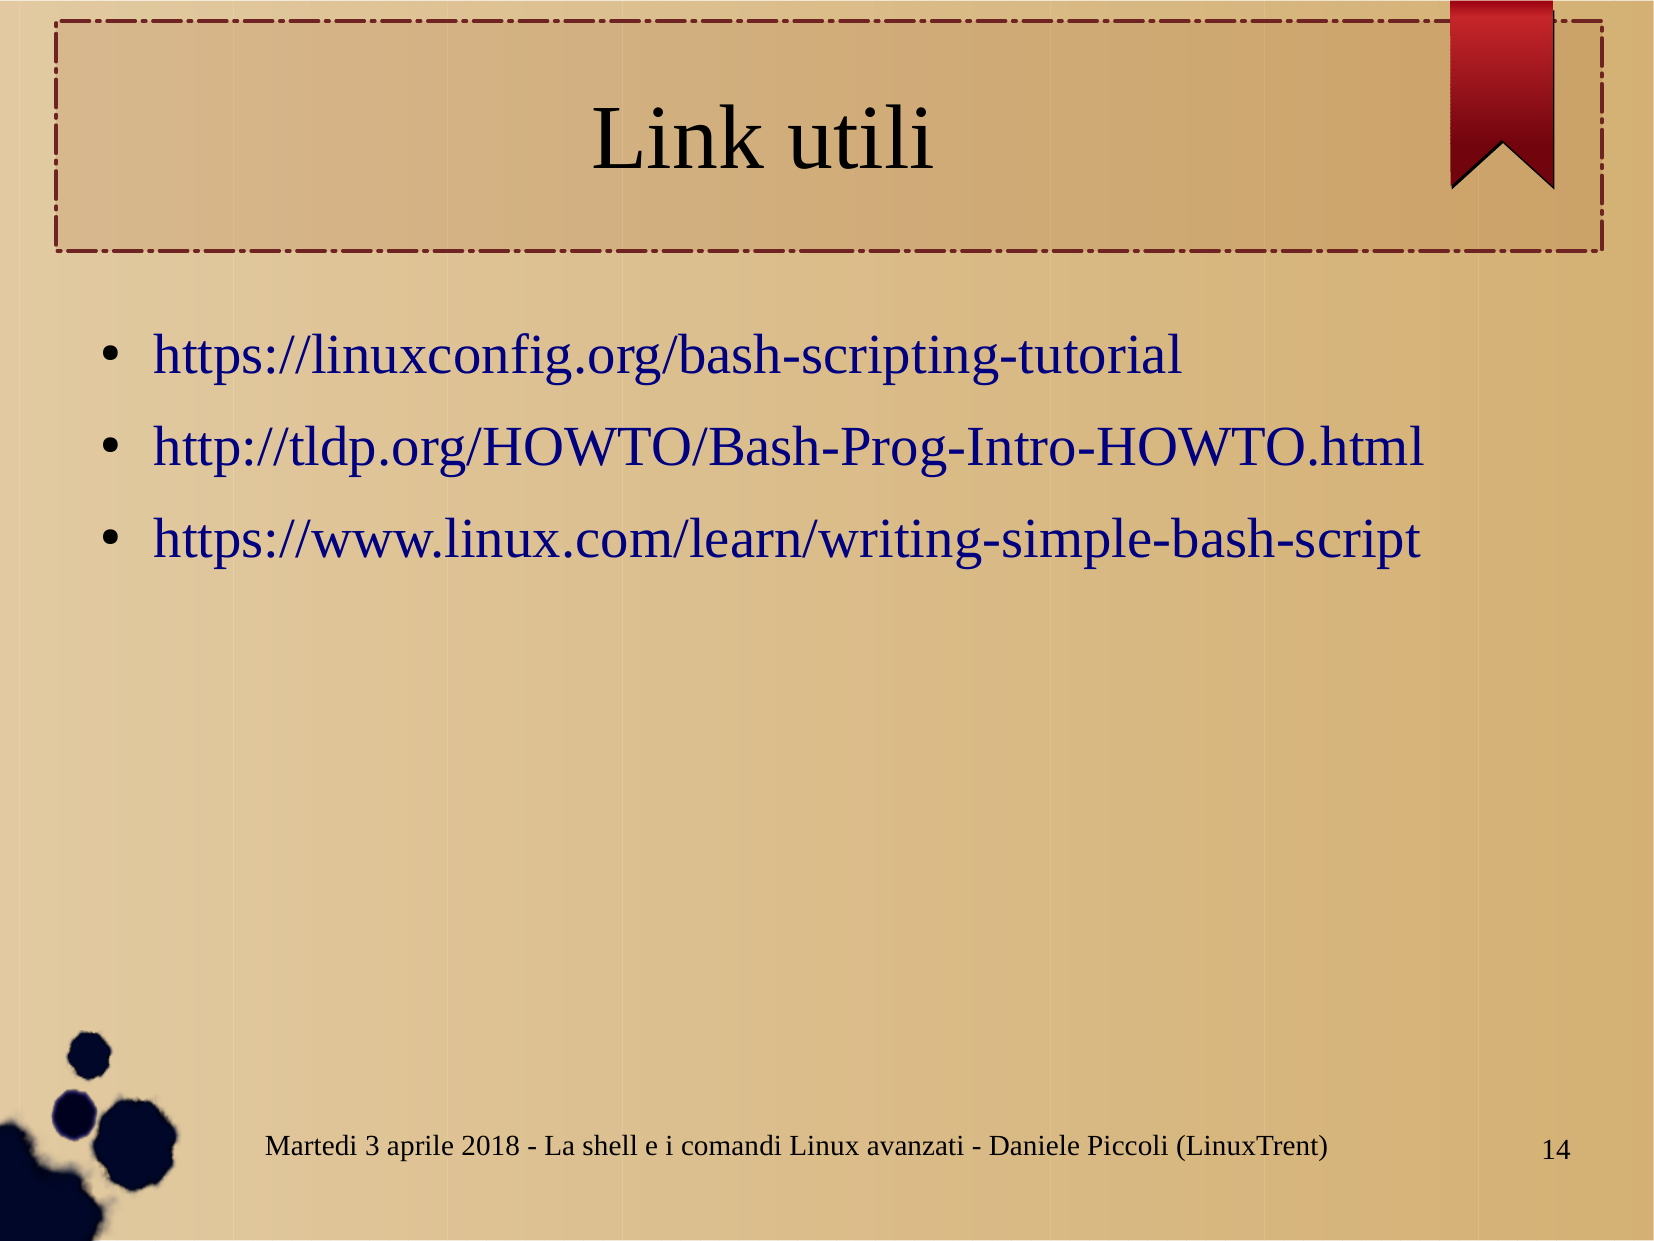

# Link utili
https://linuxconfig.org/bash-scripting-tutorial
http://tldp.org/HOWTO/Bash-Prog-Intro-HOWTO.html
https://www.linux.com/learn/writing-simple-bash-script
Martedi 3 aprile 2018 - La shell e i comandi Linux avanzati - Daniele Piccoli (LinuxTrent)
14